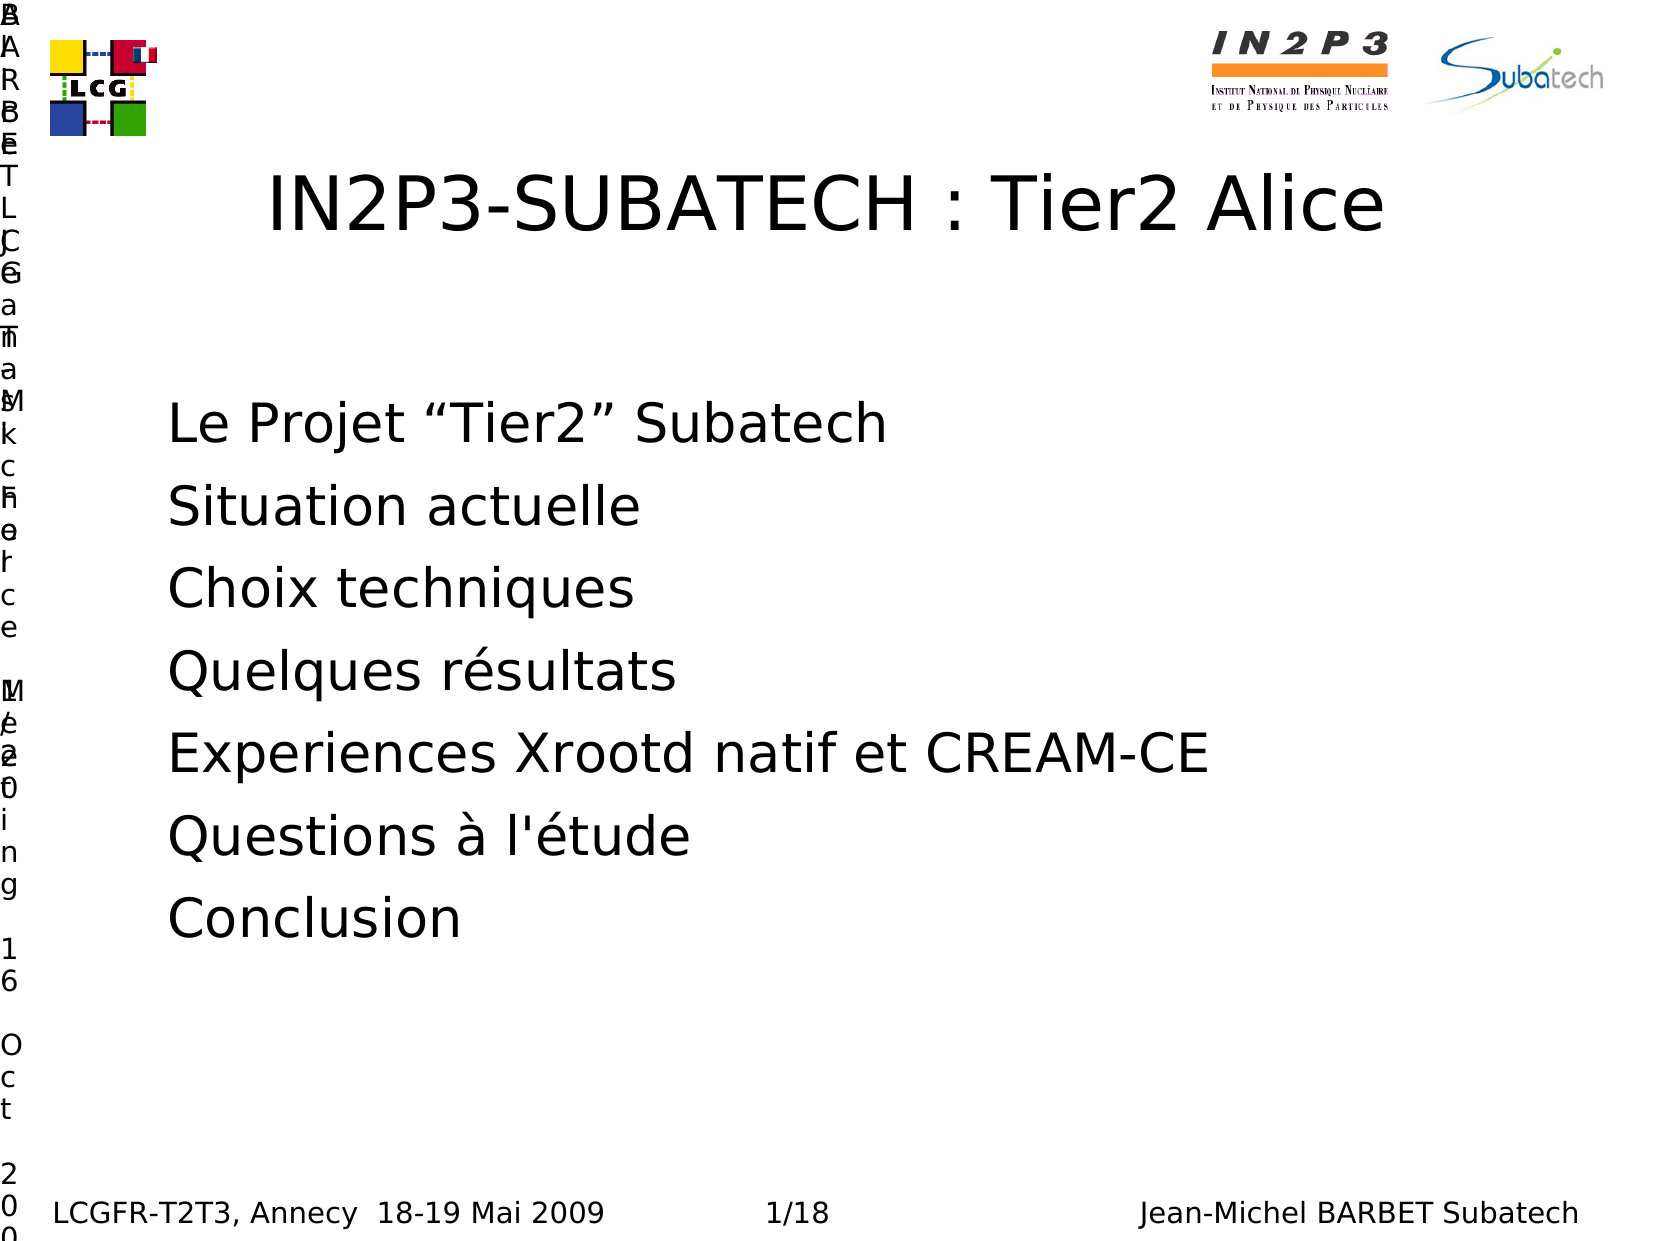

# IN2P3-SUBATECH : Tier2 Alice
Le Projet “Tier2” Subatech
Situation actuelle
Choix techniques
Quelques résultats
Experiences Xrootd natif et CREAM-CE
Questions à l'étude
Conclusion